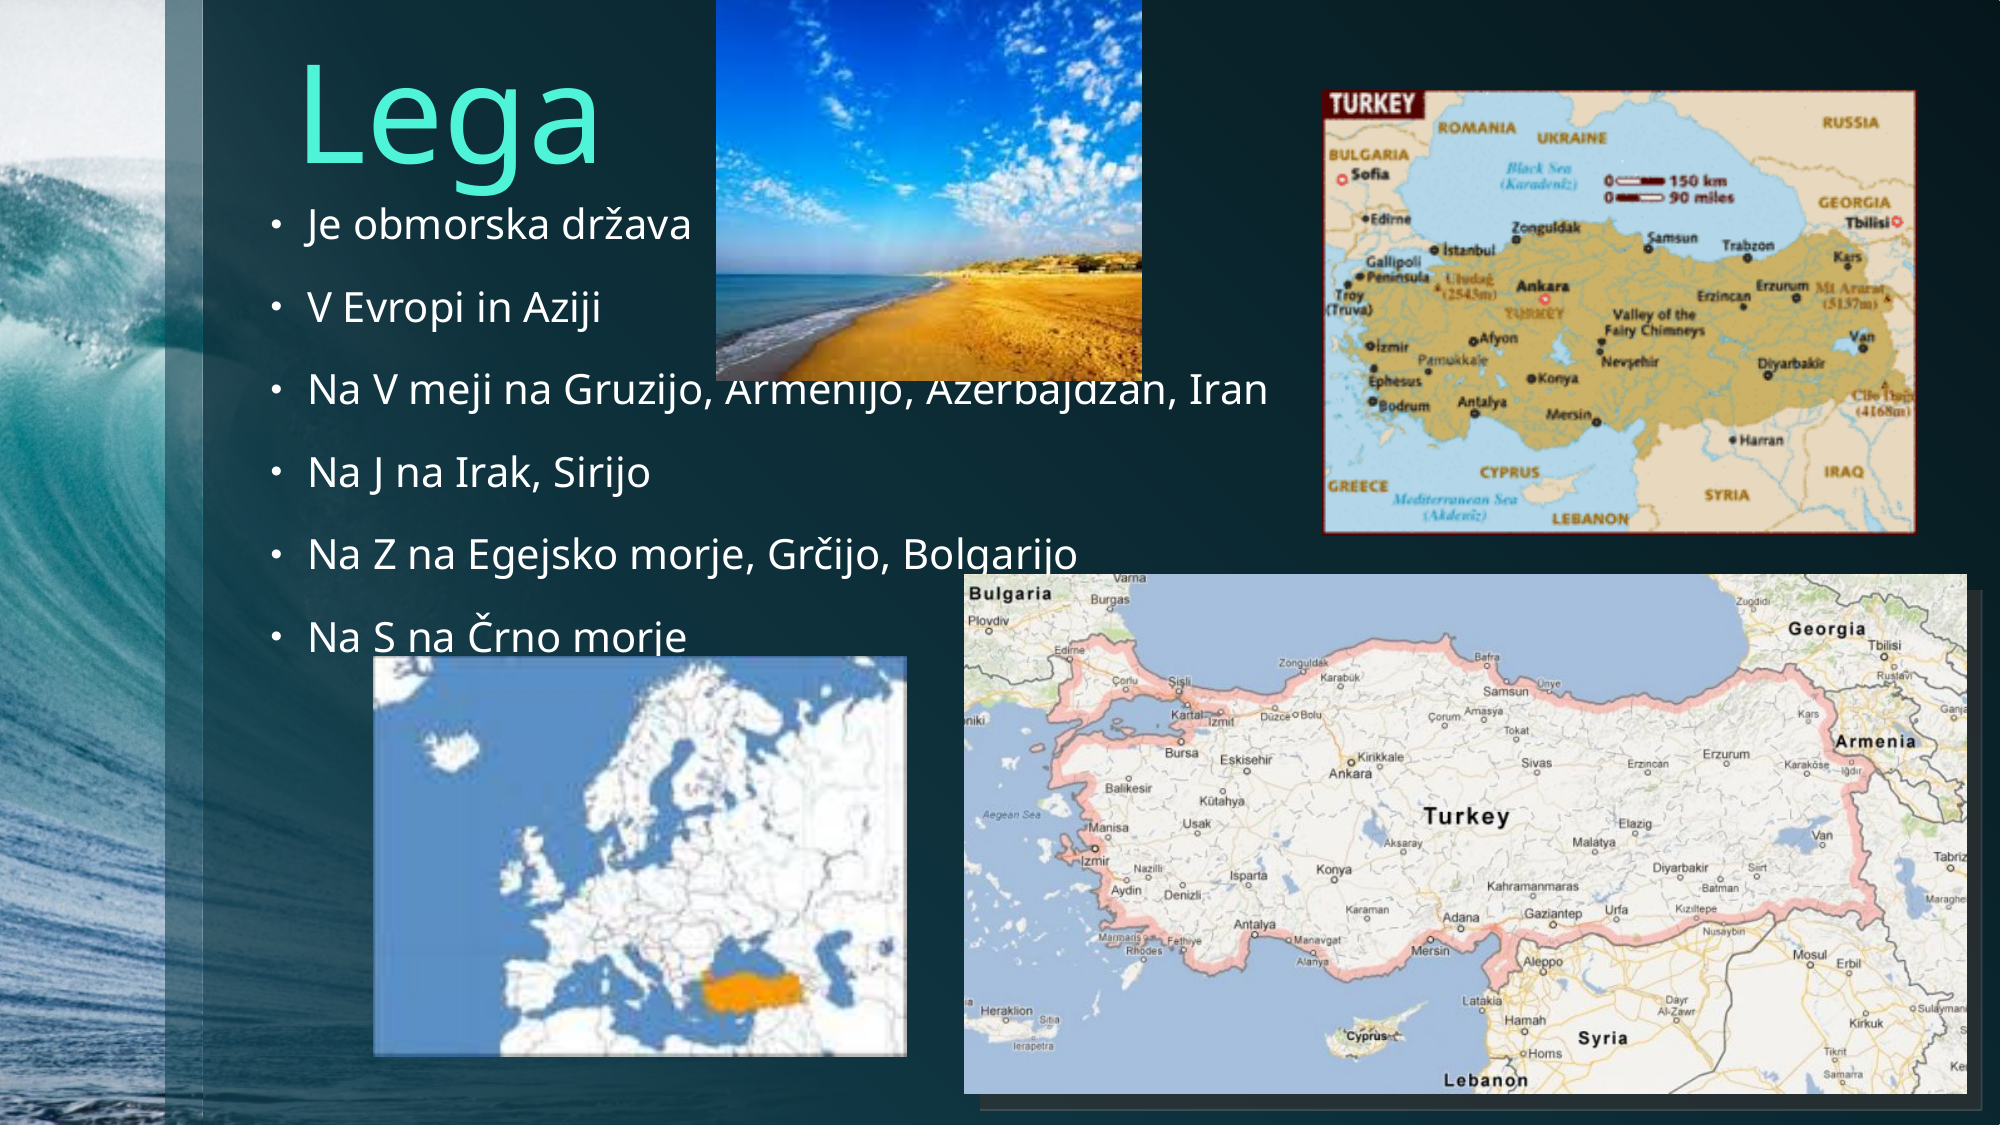

# Lega
Je obmorska država
V Evropi in Aziji
Na V meji na Gruzijo, Armenijo, Azerbajdžan, Iran
Na J na Irak, Sirijo
Na Z na Egejsko morje, Grčijo, Bolgarijo
Na S na Črno morje